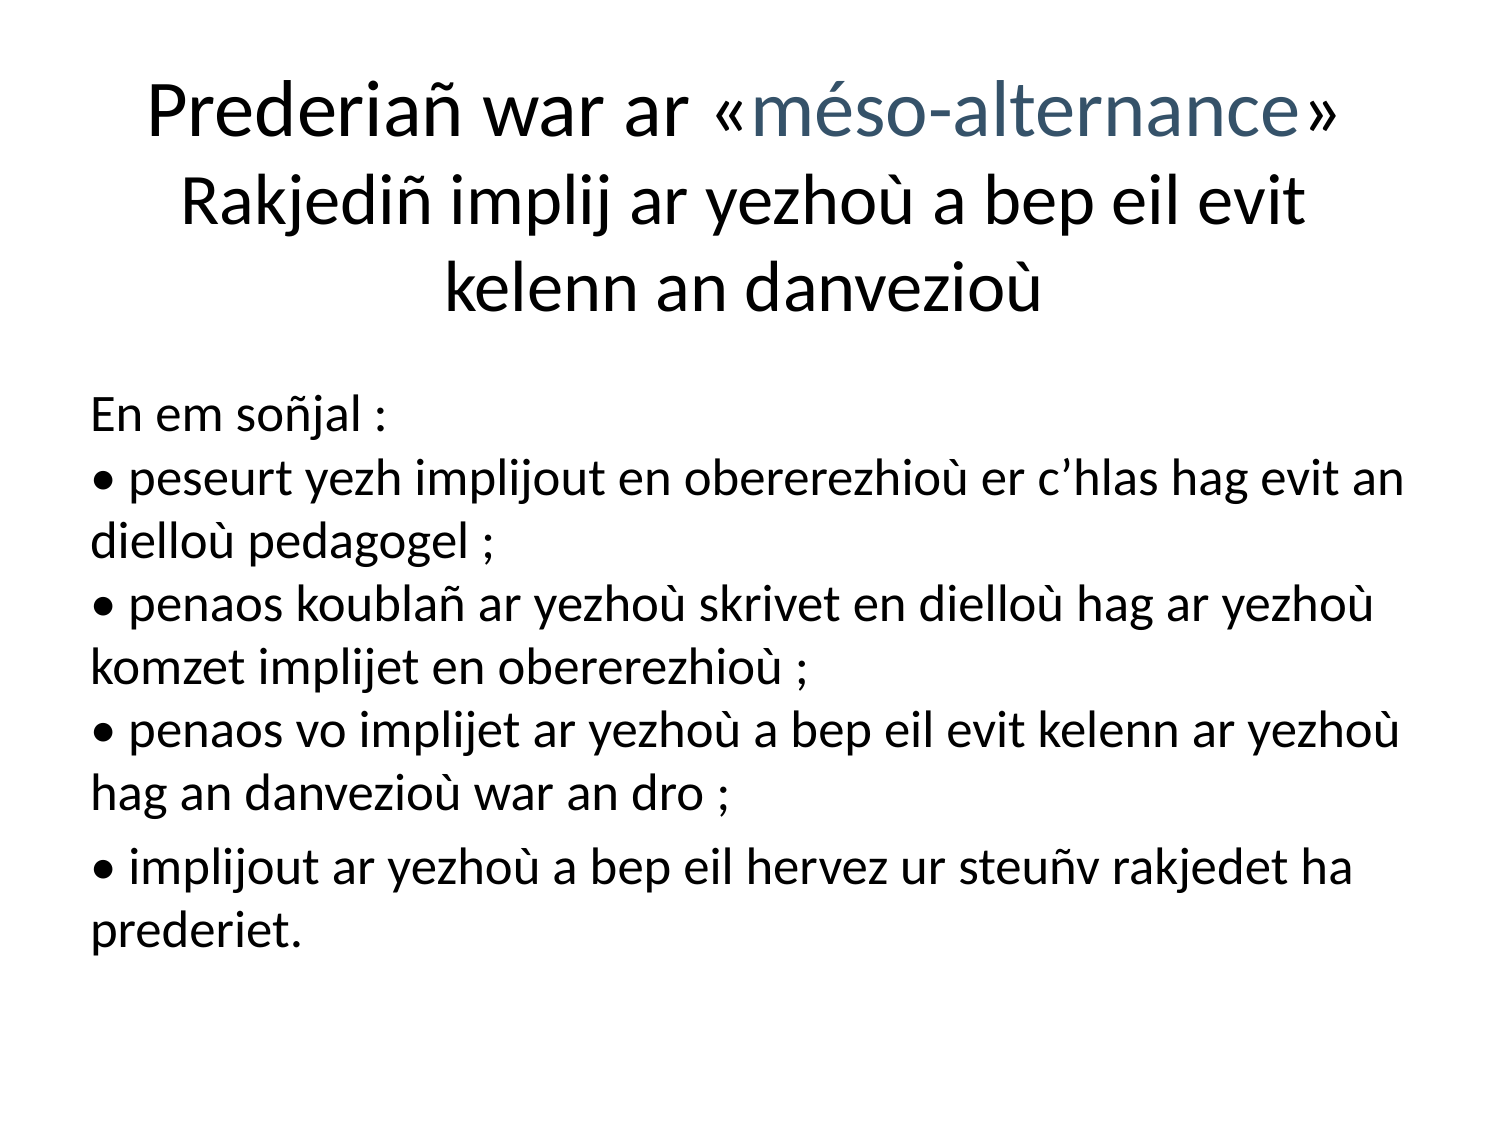

# Prederiañ war ar «méso-alternance» Rakjediñ implij ar yezhoù a bep eil evit kelenn an danvezioù
En em soñjal :
• peseurt yezh implijout en obererezhioù er c’hlas hag evit an dielloù pedagogel ;
• penaos koublañ ar yezhoù skrivet en dielloù hag ar yezhoù komzet implijet en obererezhioù ;
• penaos vo implijet ar yezhoù a bep eil evit kelenn ar yezhoù hag an danvezioù war an dro ;
• implijout ar yezhoù a bep eil hervez ur steuñv rakjedet ha prederiet.